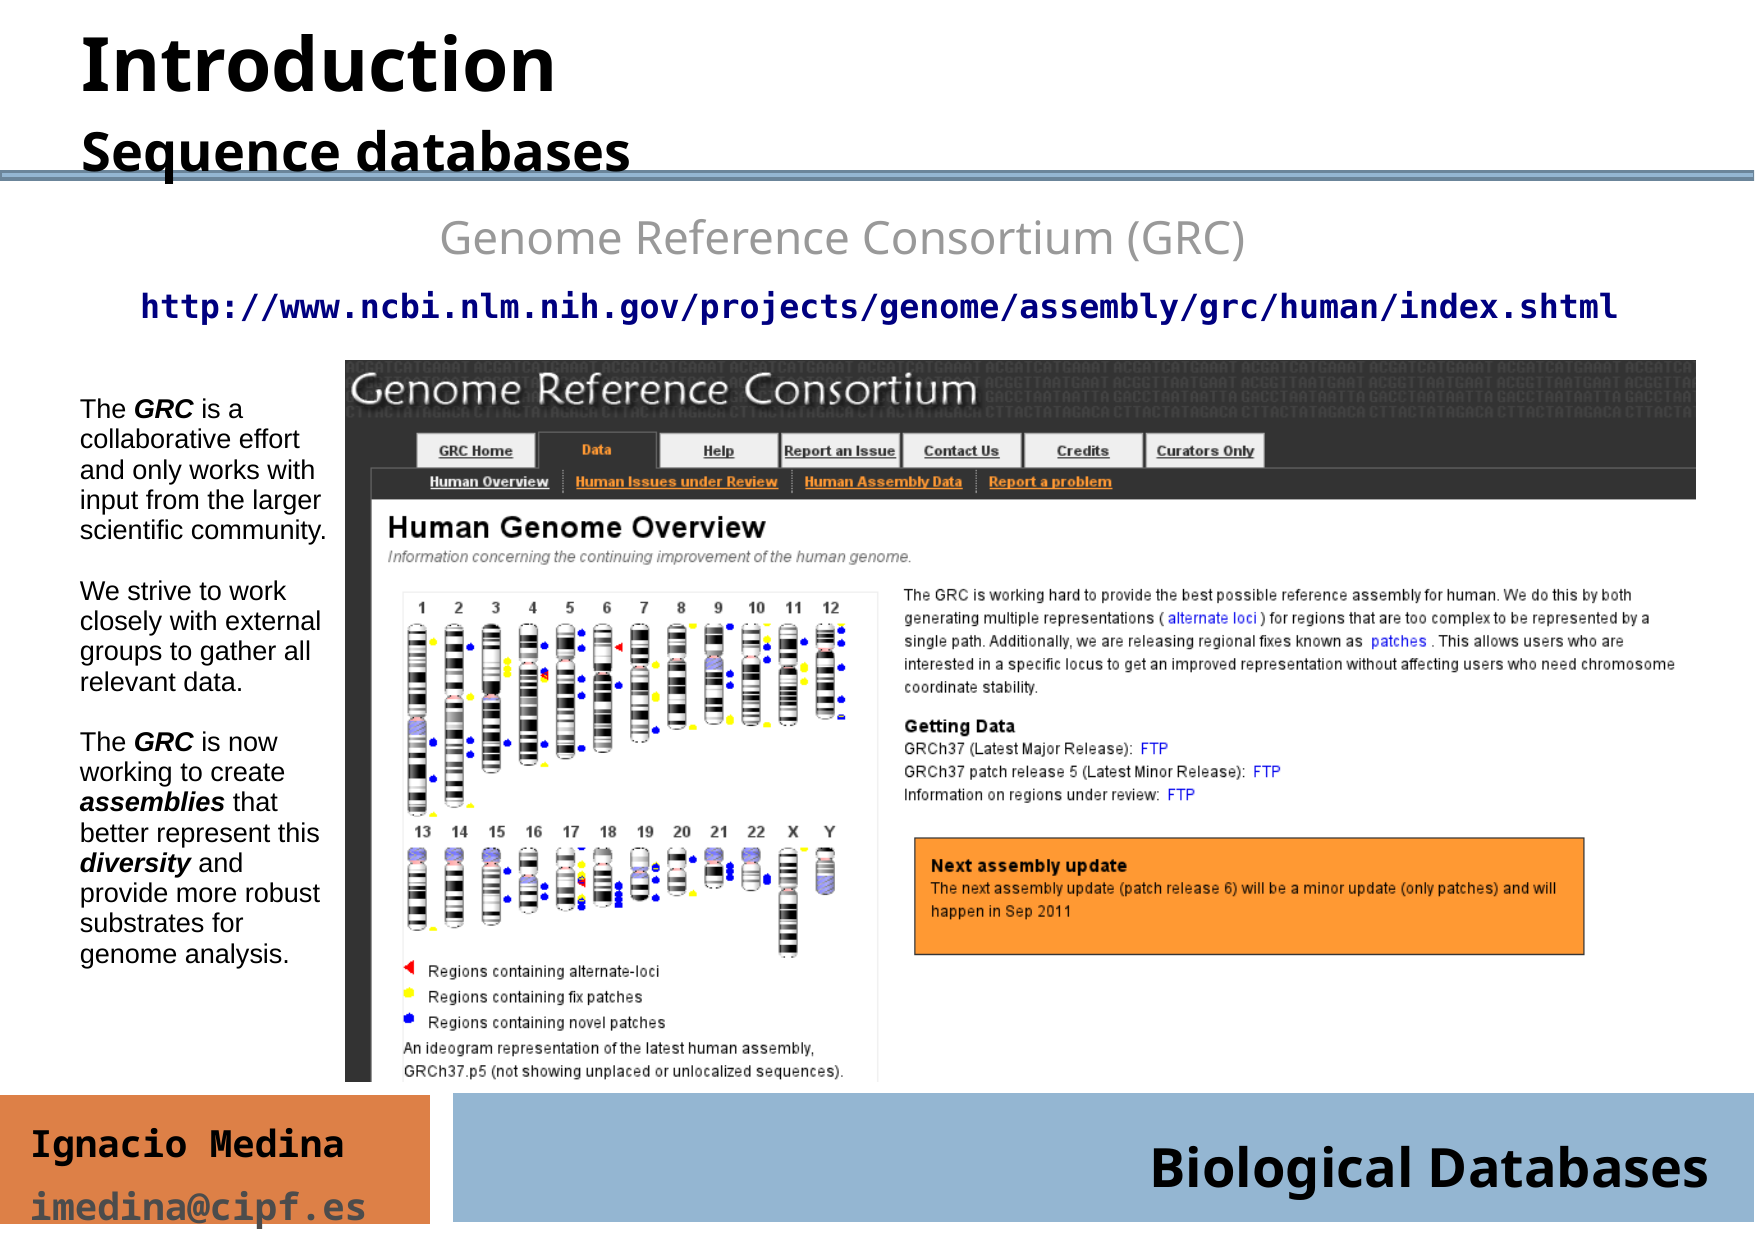

Introduction
Sequence databases
Genome Reference Consortium (GRC)
http://www.ncbi.nlm.nih.gov/projects/genome/assembly/grc/human/index.shtml
The GRC is a collaborative effort and only works with input from the larger scientific community.
We strive to work closely with external groups to gather all relevant data.
The GRC is now working to create assemblies that better represent this diversity and provide more robust substrates for genome analysis.
Ignacio Medina
imedina@cipf.es
Biological Databases